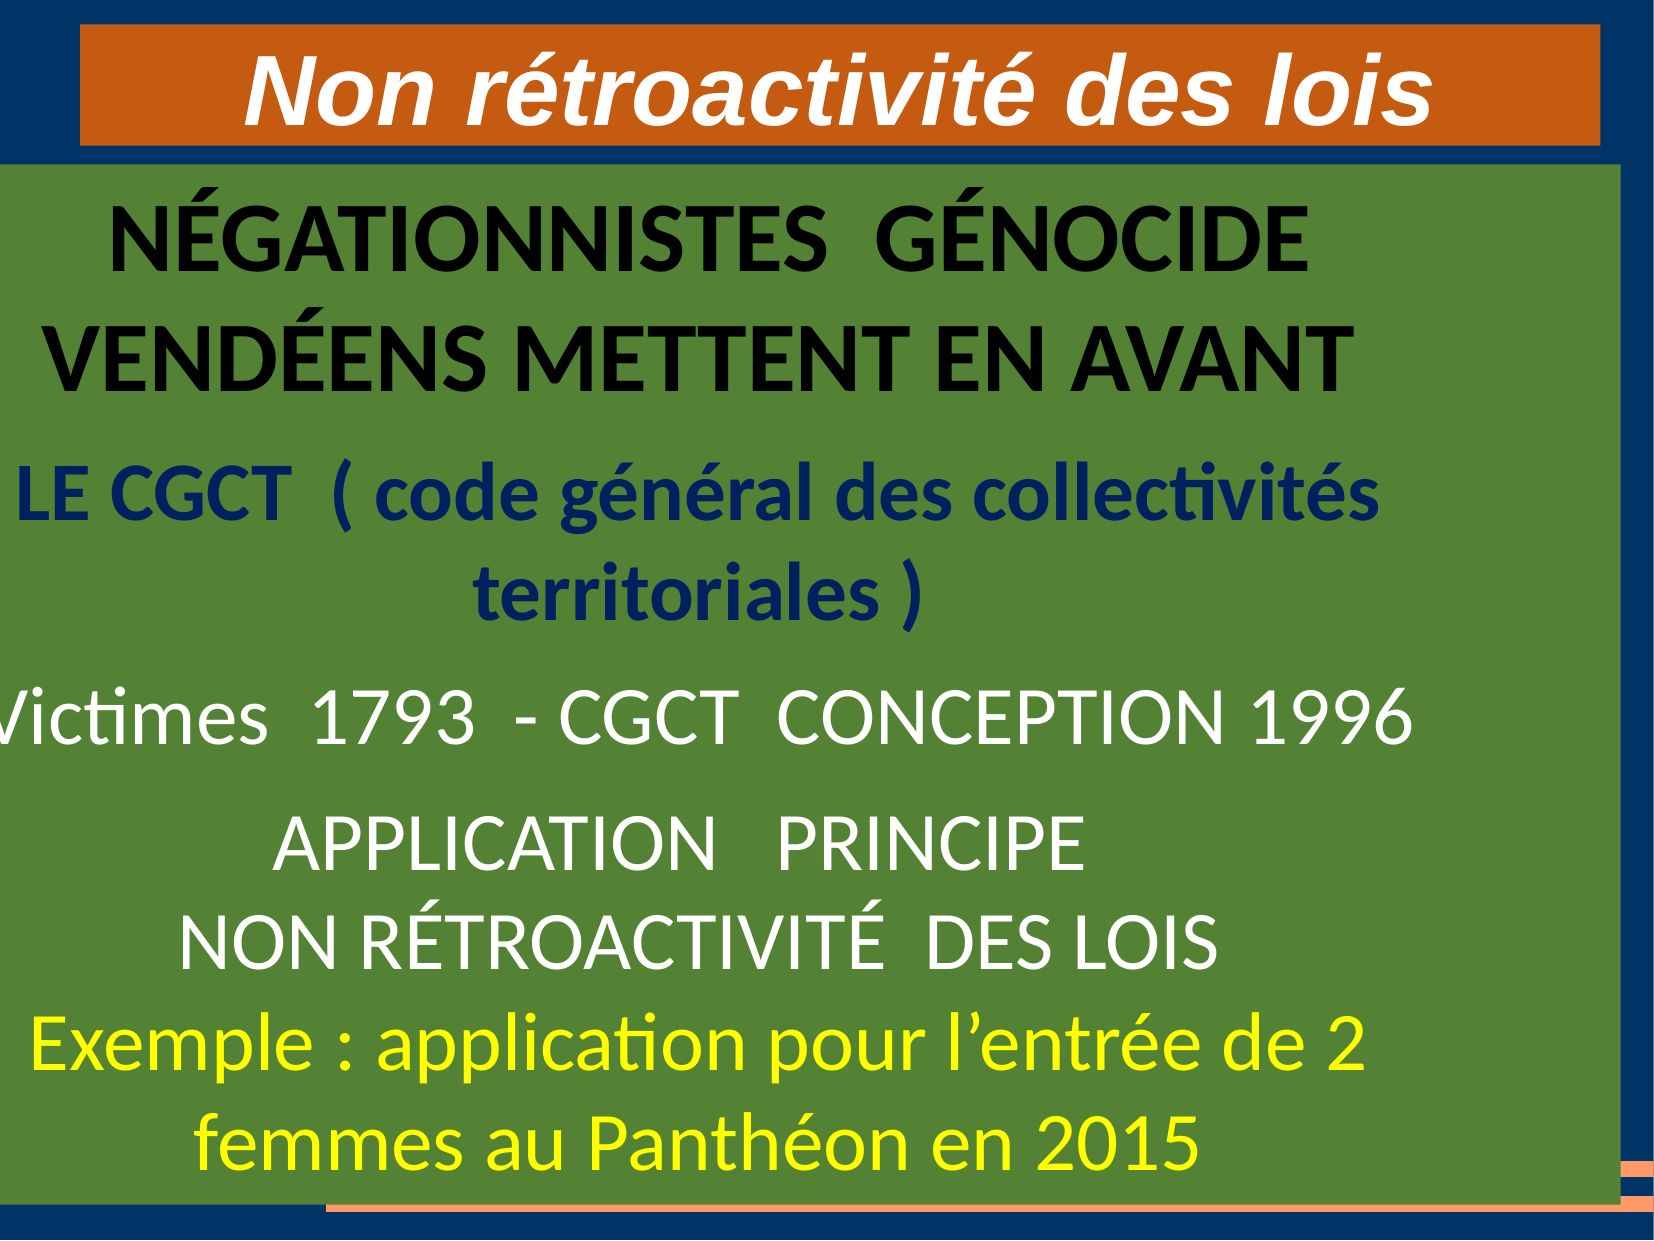

# Non rétroactivité des lois
 NÉGATIONNISTES GÉNOCIDE VENDÉENS METTENT EN AVANT
LE CGCT ( code général des collectivités territoriales )
Victimes 1793 - CGCT CONCEPTION 1996
APPLICATION PRINCIPE
NON RÉTROACTIVITÉ DES LOIS
Exemple : application pour l’entrée de 2 femmes au Panthéon en 2015